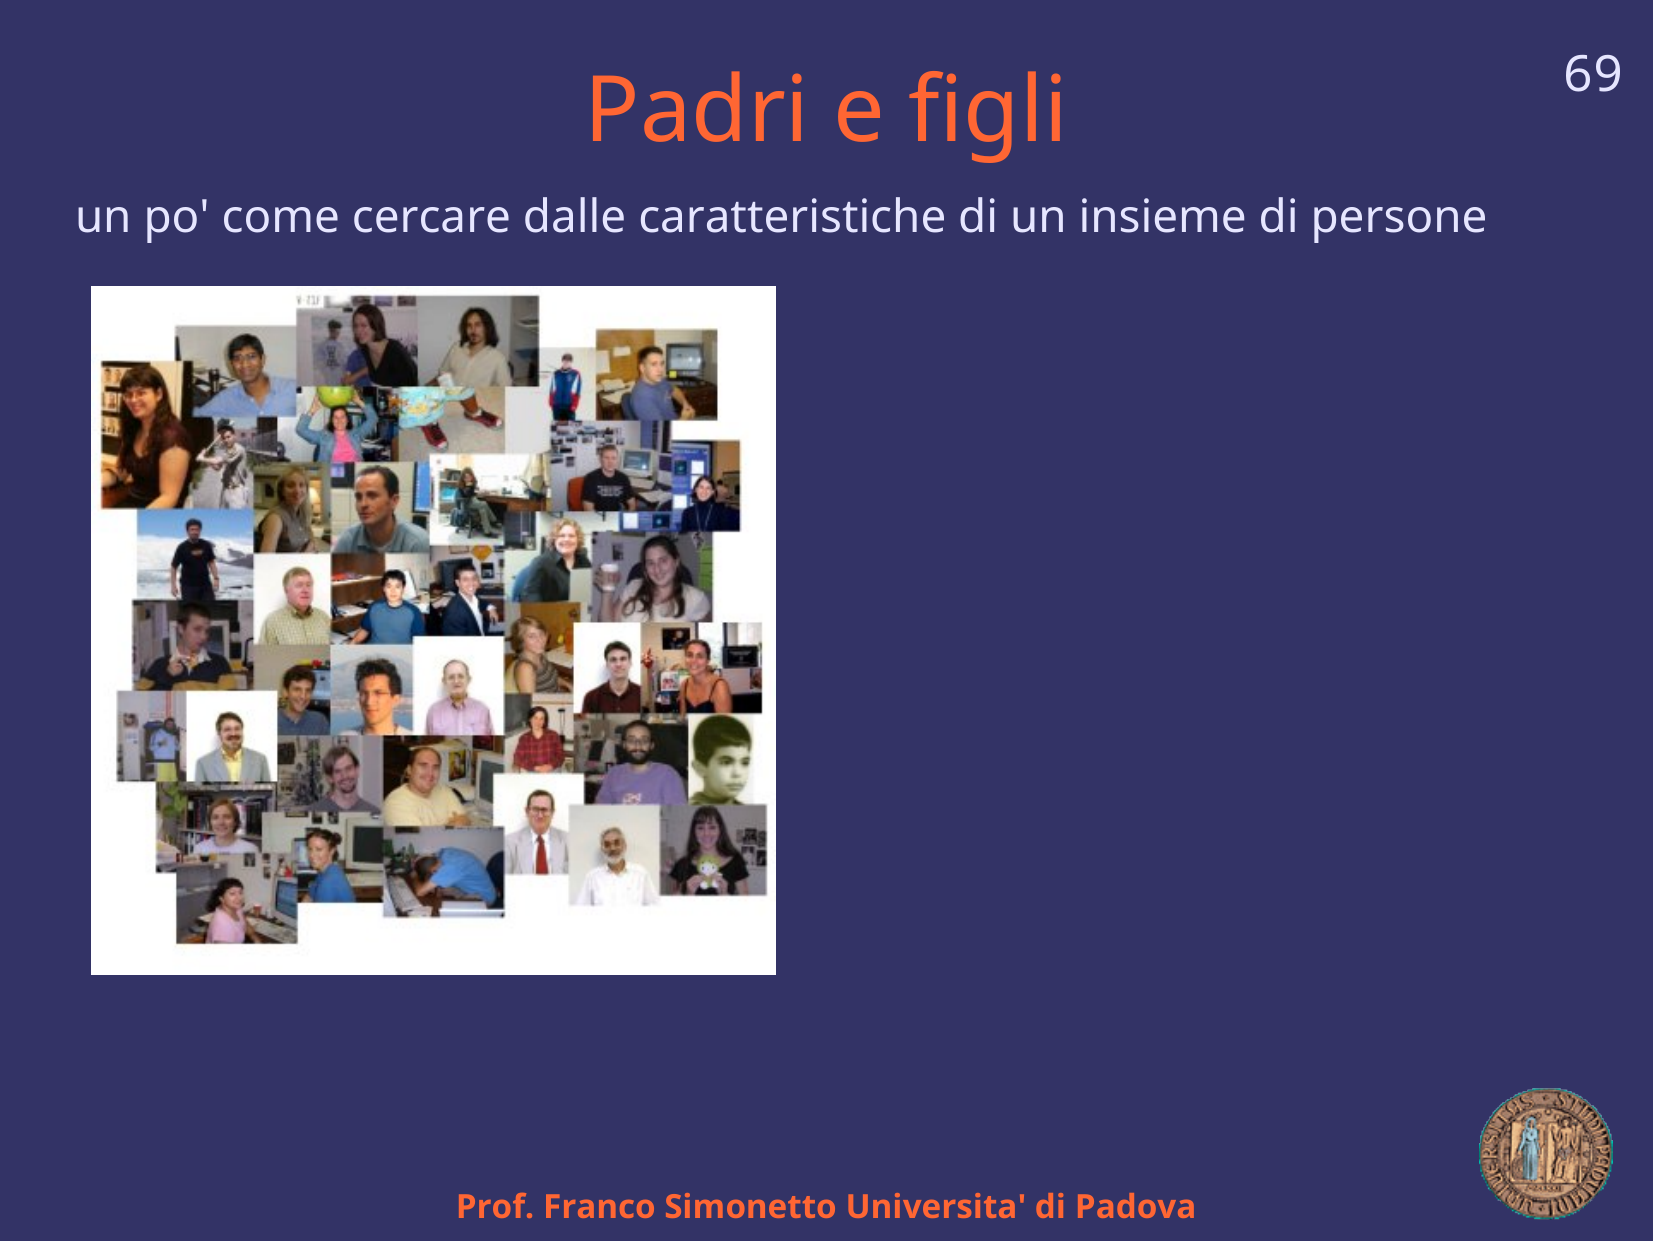

69
# Padri e figli
un po' come cercare dalle caratteristiche di un insieme di persone